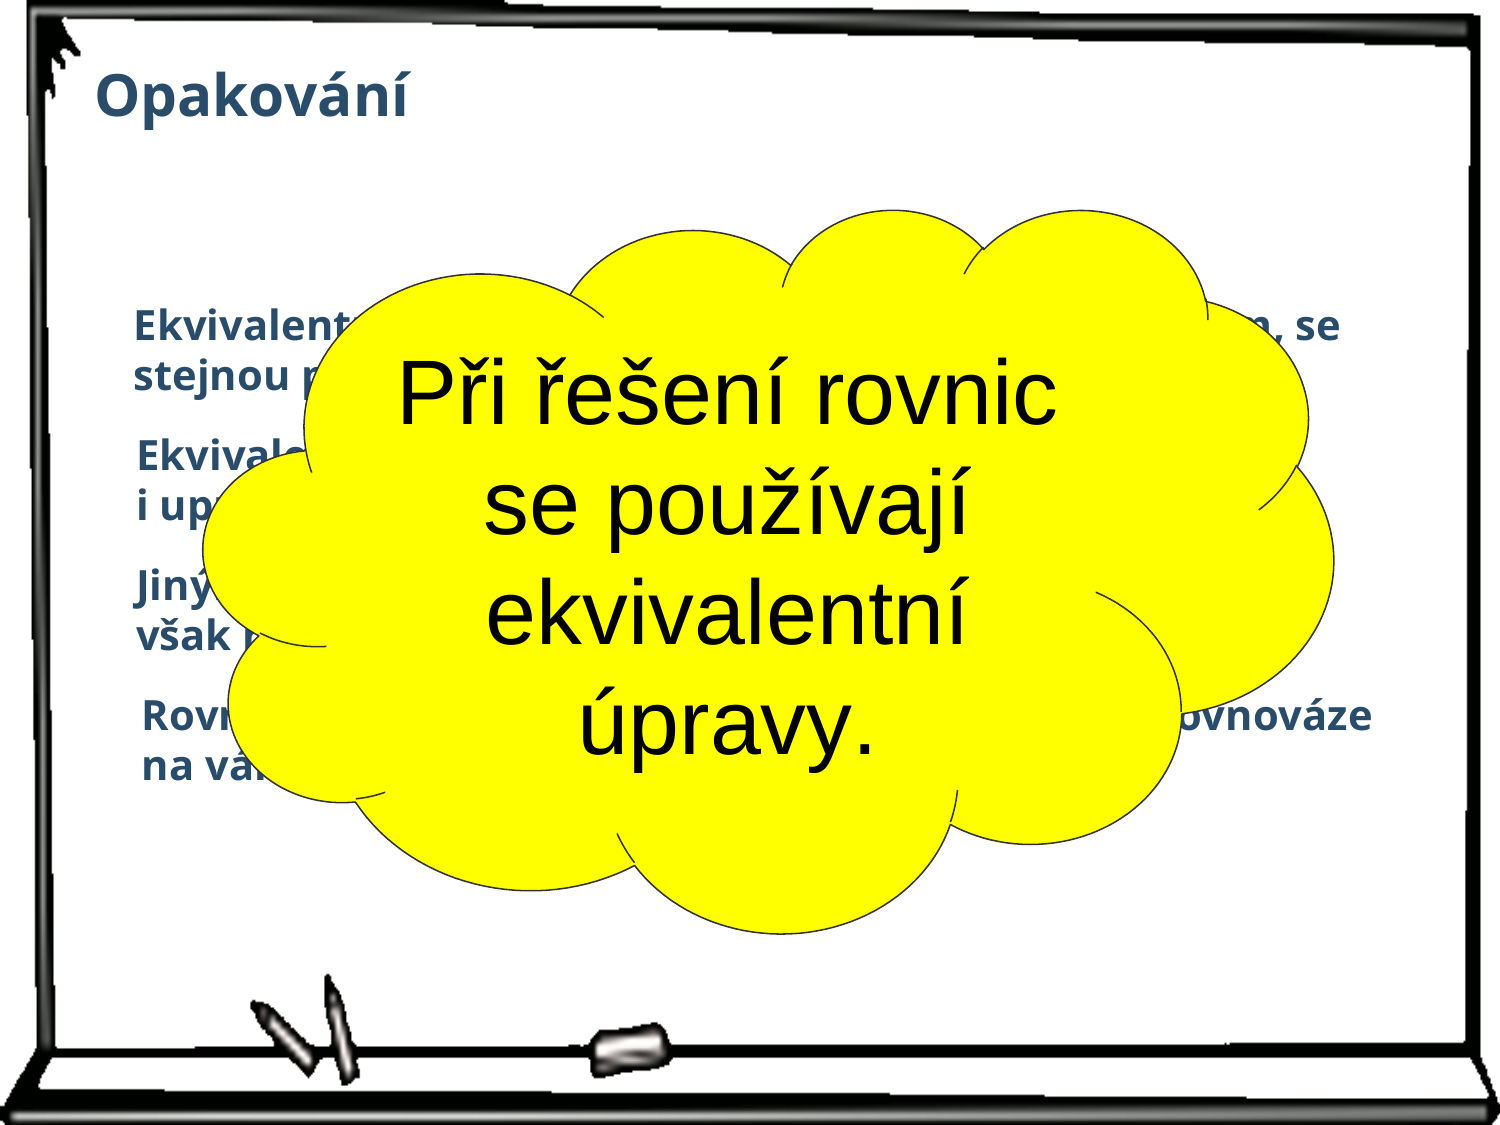

Opakování
Při řešení rovnic se používají ekvivalentní úpravy.
Ekvivalentní = rovnocenný, stejný, se stejným účinkem, se stejnou platností.
Ekvivalentní úprava = úprava, při které rovnice původní
i upravená rovnice mají stejné kořeny (řešení).
Jinými slovy: Změní se matematický zápis rovnice, nikoli však rovnost stran a řešení.
Rovnost dvou stran rovnice můžeme přirovnat k rovnováze na váhách.